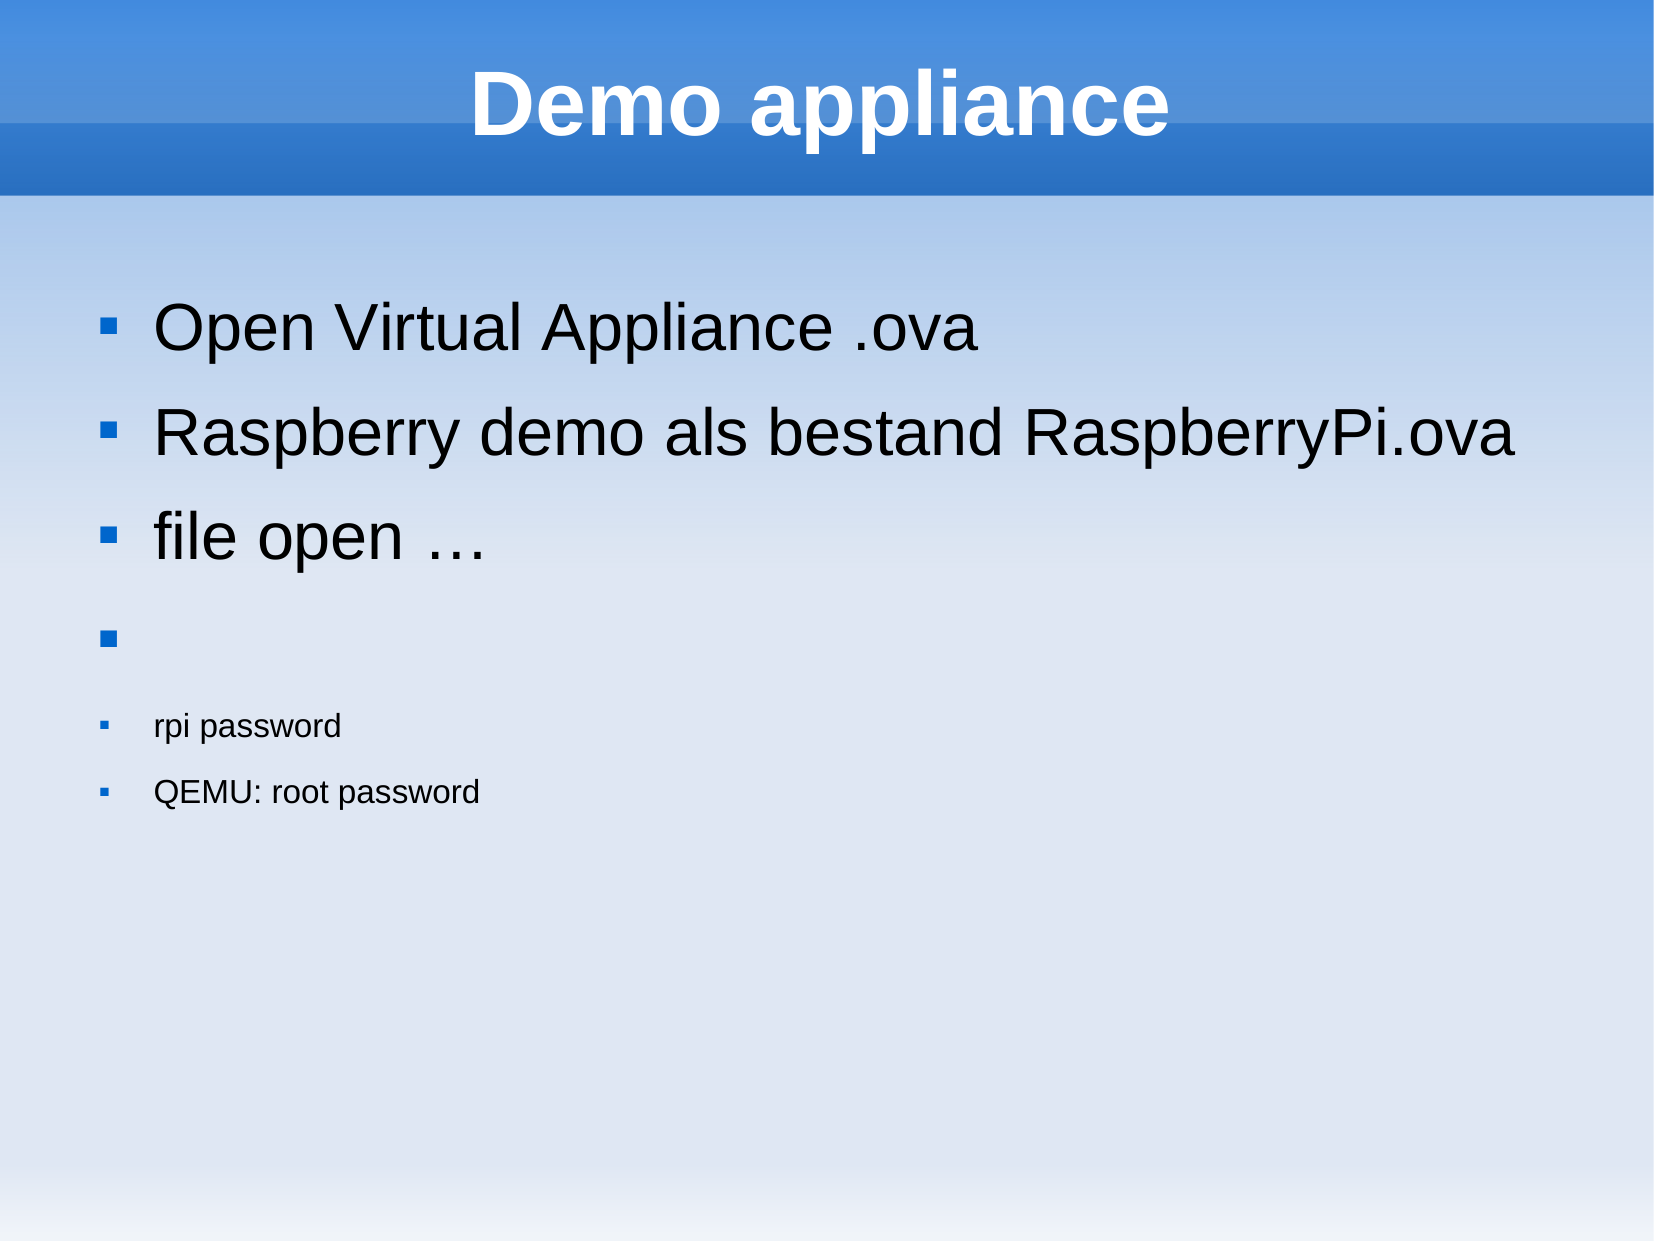

# Demo appliance
Open Virtual Appliance .ova
Raspberry demo als bestand RaspberryPi.ova
file open …
rpi password
QEMU: root password